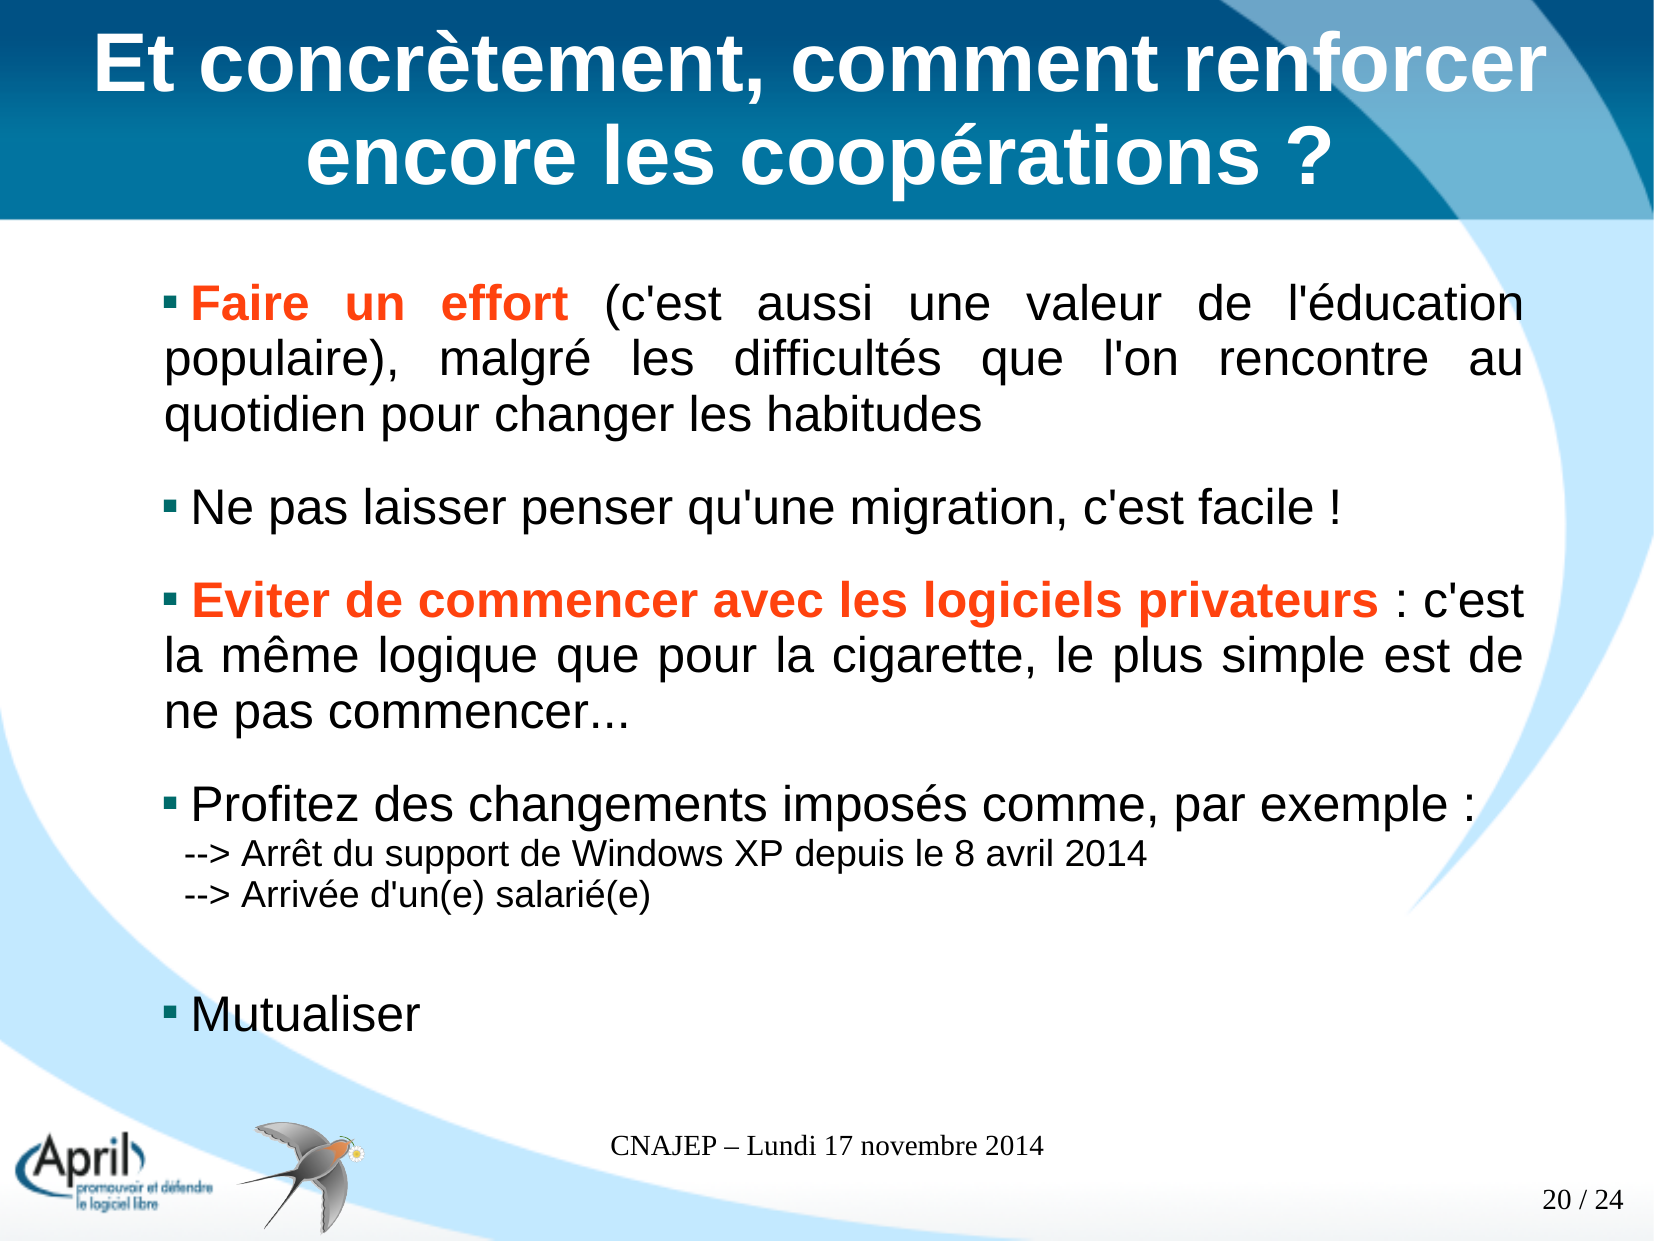

# Et concrètement, comment renforcer encore les coopérations ?
 Faire un effort (c'est aussi une valeur de l'éducation populaire), malgré les difficultés que l'on rencontre au quotidien pour changer les habitudes
 Ne pas laisser penser qu'une migration, c'est facile !
 Eviter de commencer avec les logiciels privateurs : c'est la même logique que pour la cigarette, le plus simple est de ne pas commencer...
 Profitez des changements imposés comme, par exemple :
 --> Arrêt du support de Windows XP depuis le 8 avril 2014
 --> Arrivée d'un(e) salarié(e)
 Mutualiser
17 novembre 2014 - CNAJEP
20